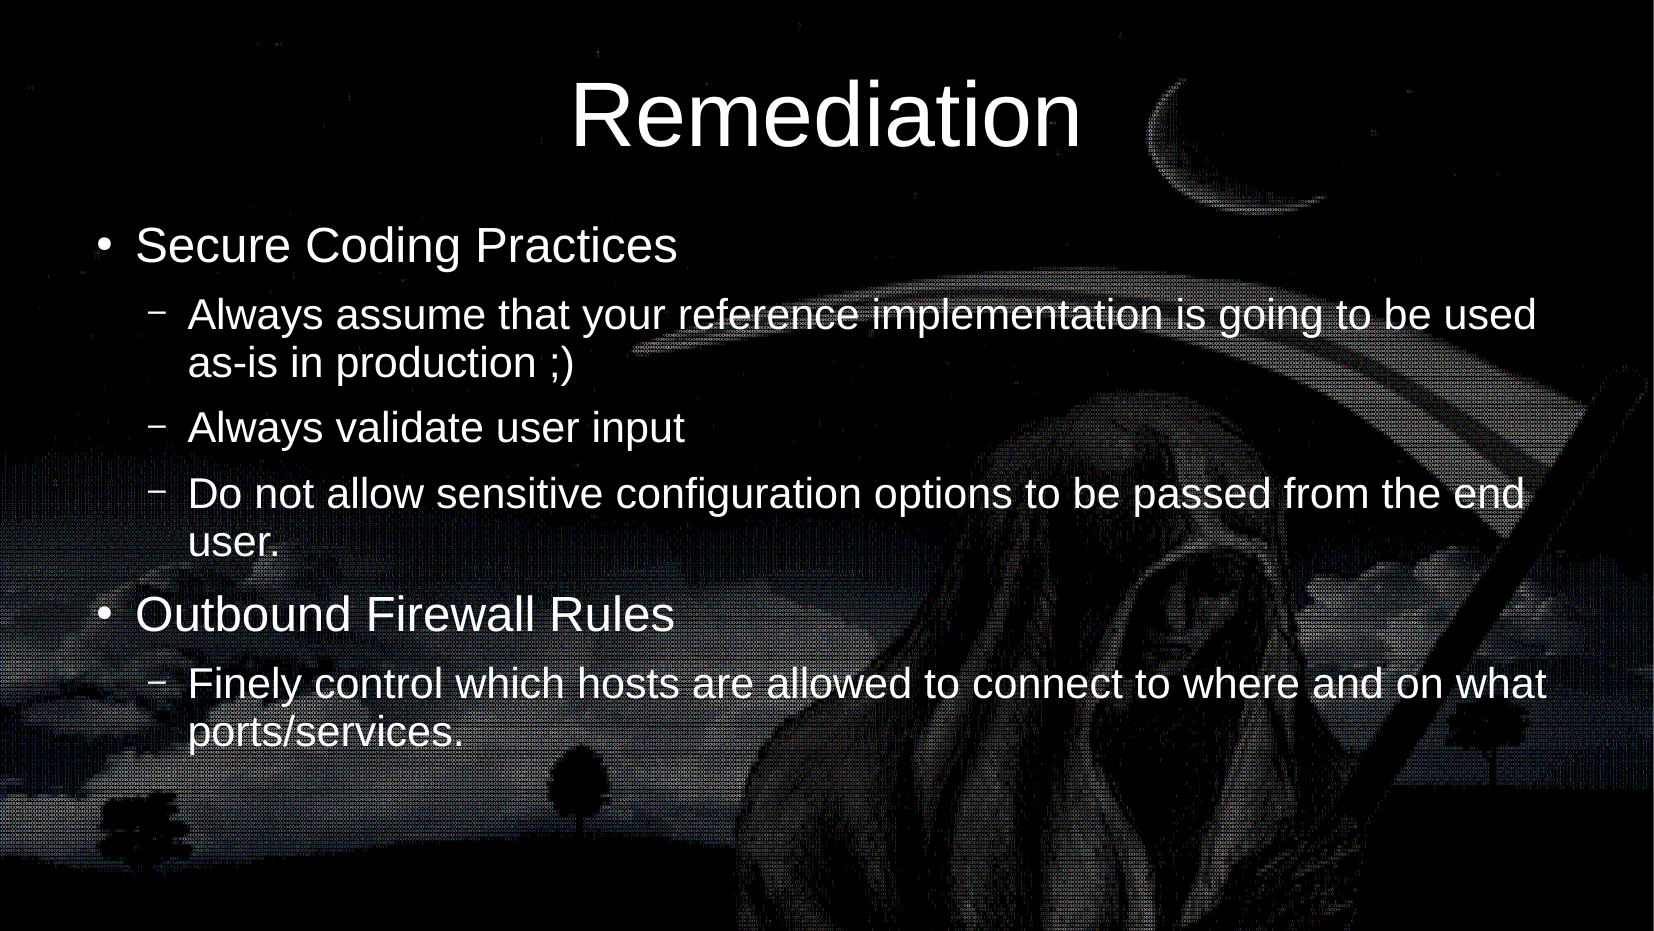

# Remediation
Secure Coding Practices
Always assume that your reference implementation is going to be used as-is in production ;)
Always validate user input
Do not allow sensitive configuration options to be passed from the end user.
Outbound Firewall Rules
Finely control which hosts are allowed to connect to where and on what ports/services.